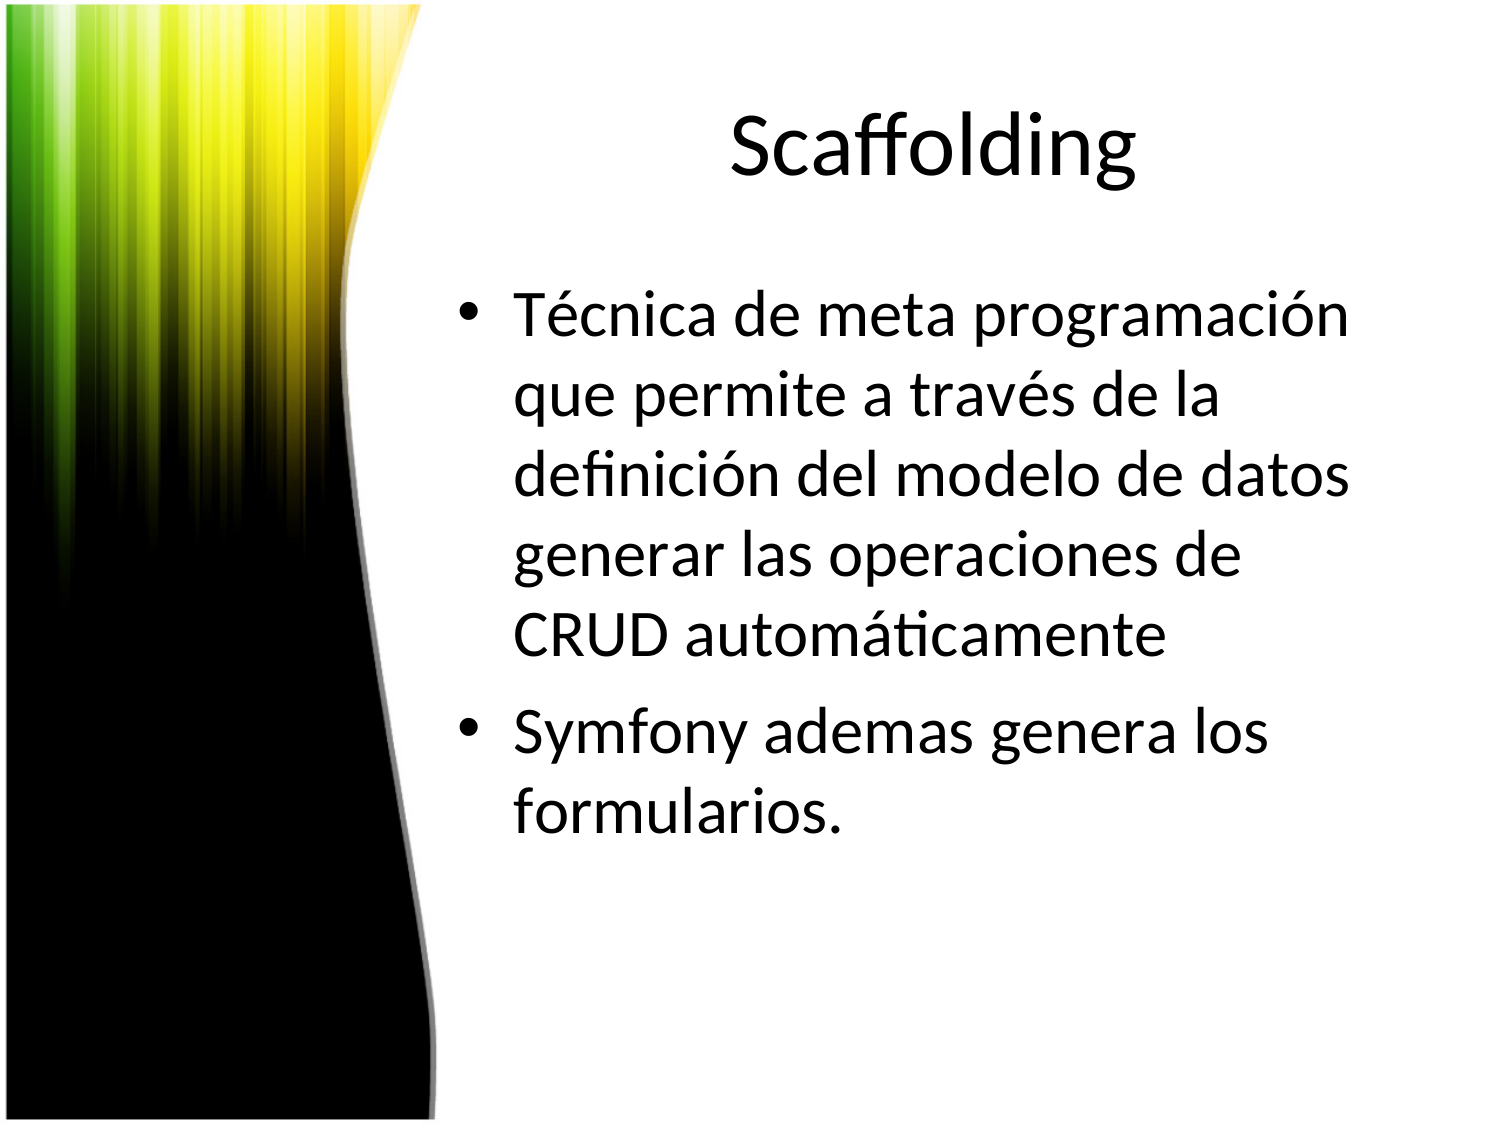

# Scaffolding
Técnica de meta programación que permite a través de la definición del modelo de datos generar las operaciones de CRUD automáticamente
Symfony ademas genera los formularios.